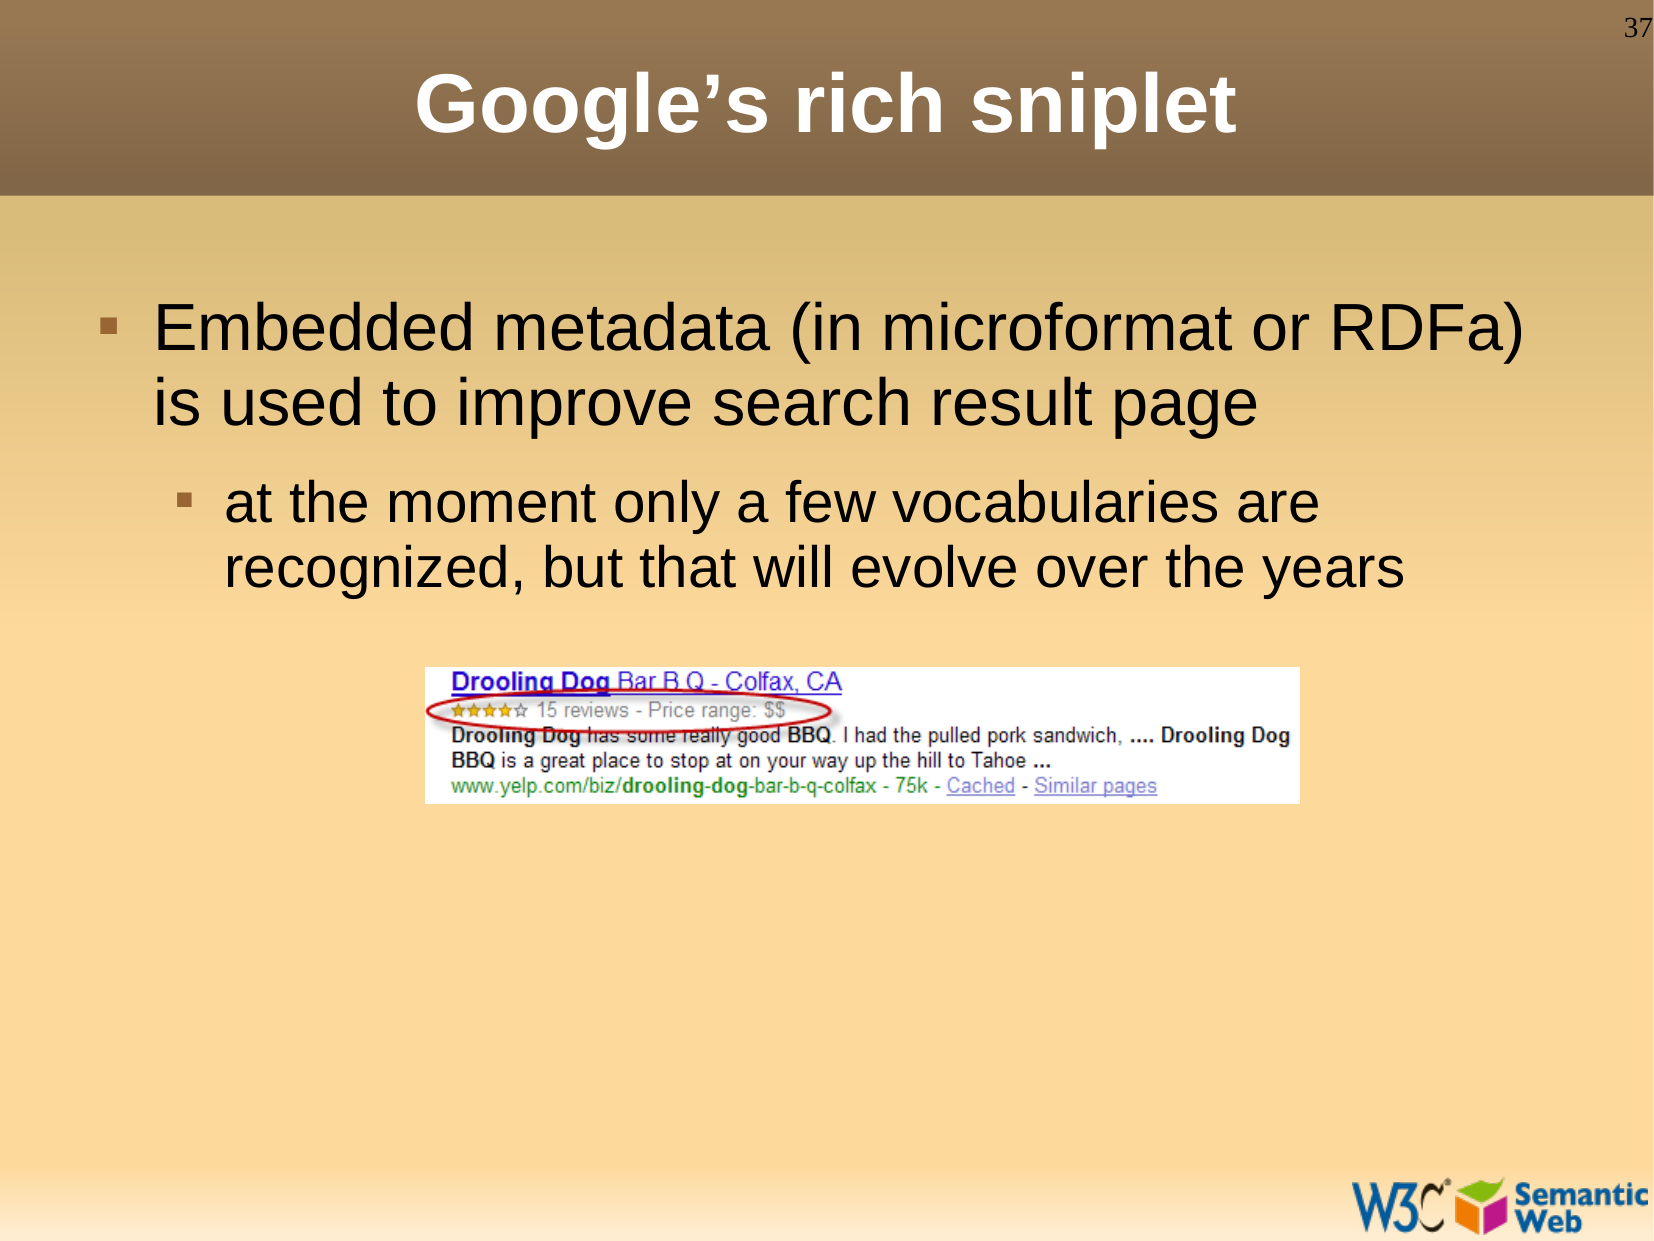

# Google’s rich sniplet
37
Embedded metadata (in microformat or RDFa) is used to improve search result page
at the moment only a few vocabularies are recognized, but that will evolve over the years